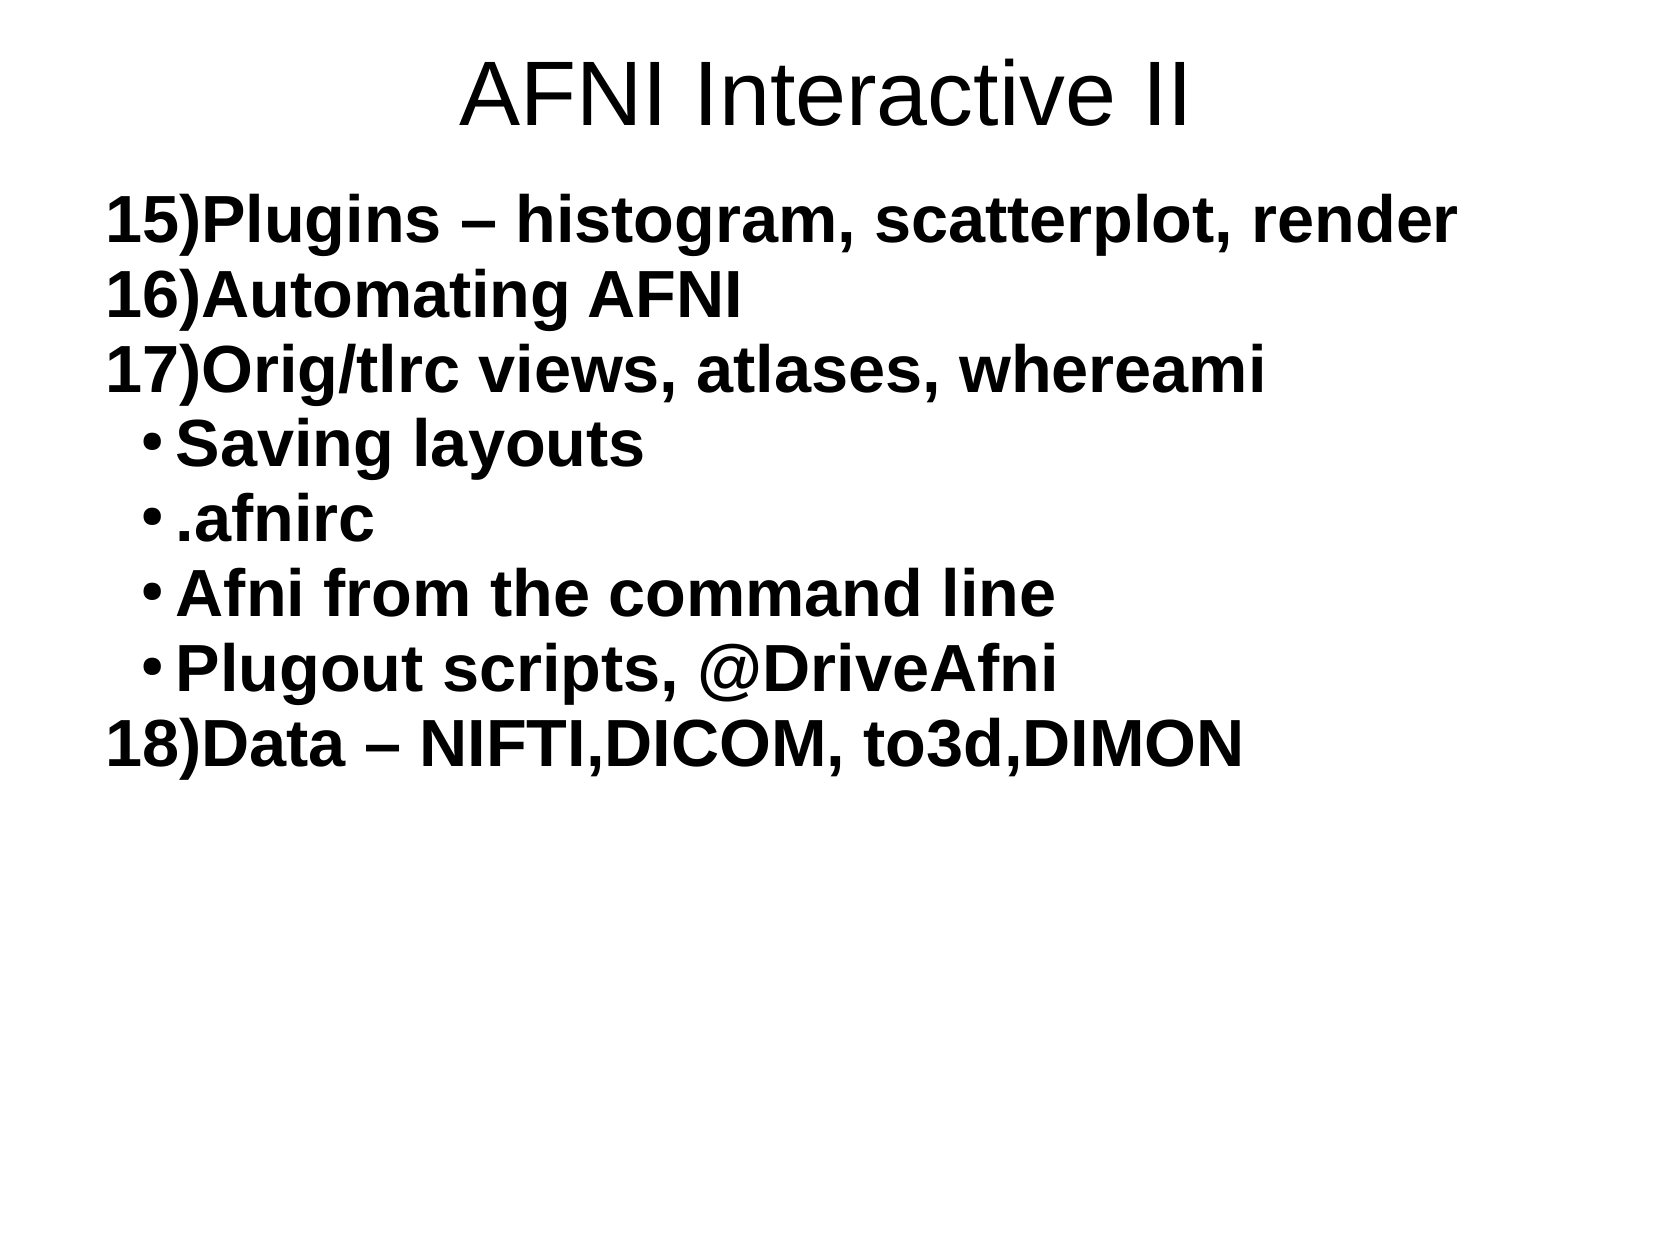

# AFNI Interactive II
Plugins – histogram, scatterplot, render
Automating AFNI
Orig/tlrc views, atlases, whereami
Saving layouts
.afnirc
Afni from the command line
Plugout scripts, @DriveAfni
Data – NIFTI,DICOM, to3d,DIMON